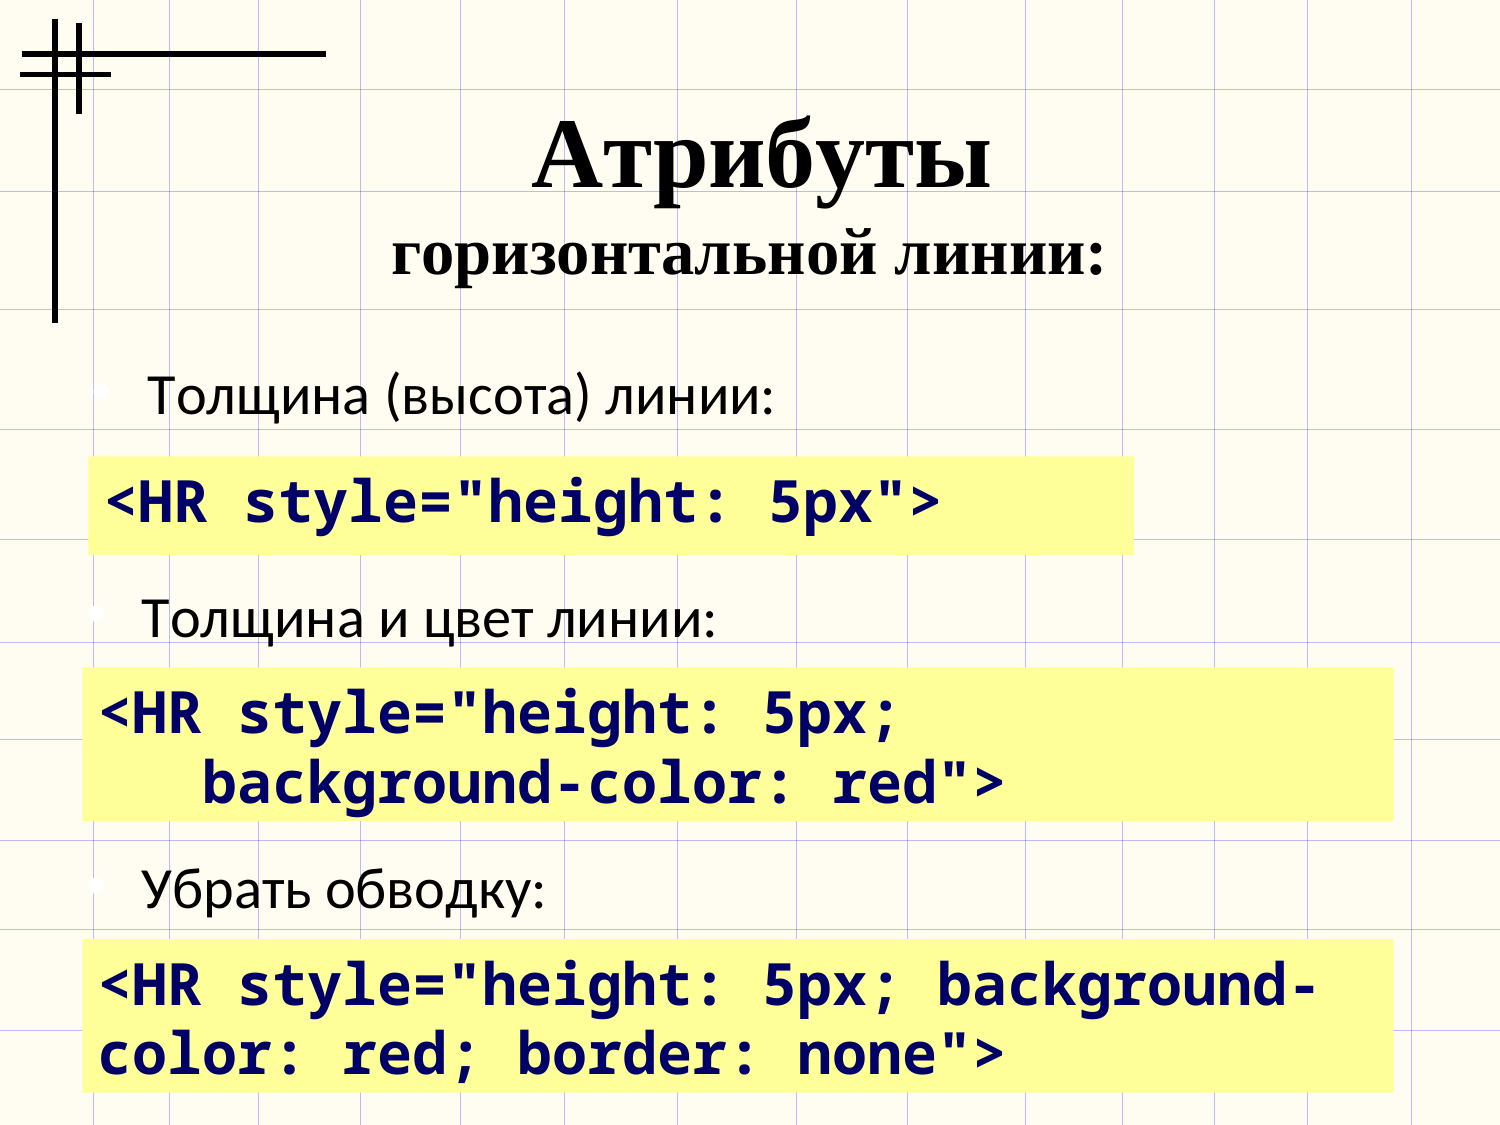

Атрибуты
горизонтальной линии:
Толщина (высота) линии:
# <HR style="height: 5px">
Толщина и цвет линии:
<HR style="height: 5px;
 background-color: red">
Убрать обводку:
<HR style="height: 5px; background-color: red; border: none">